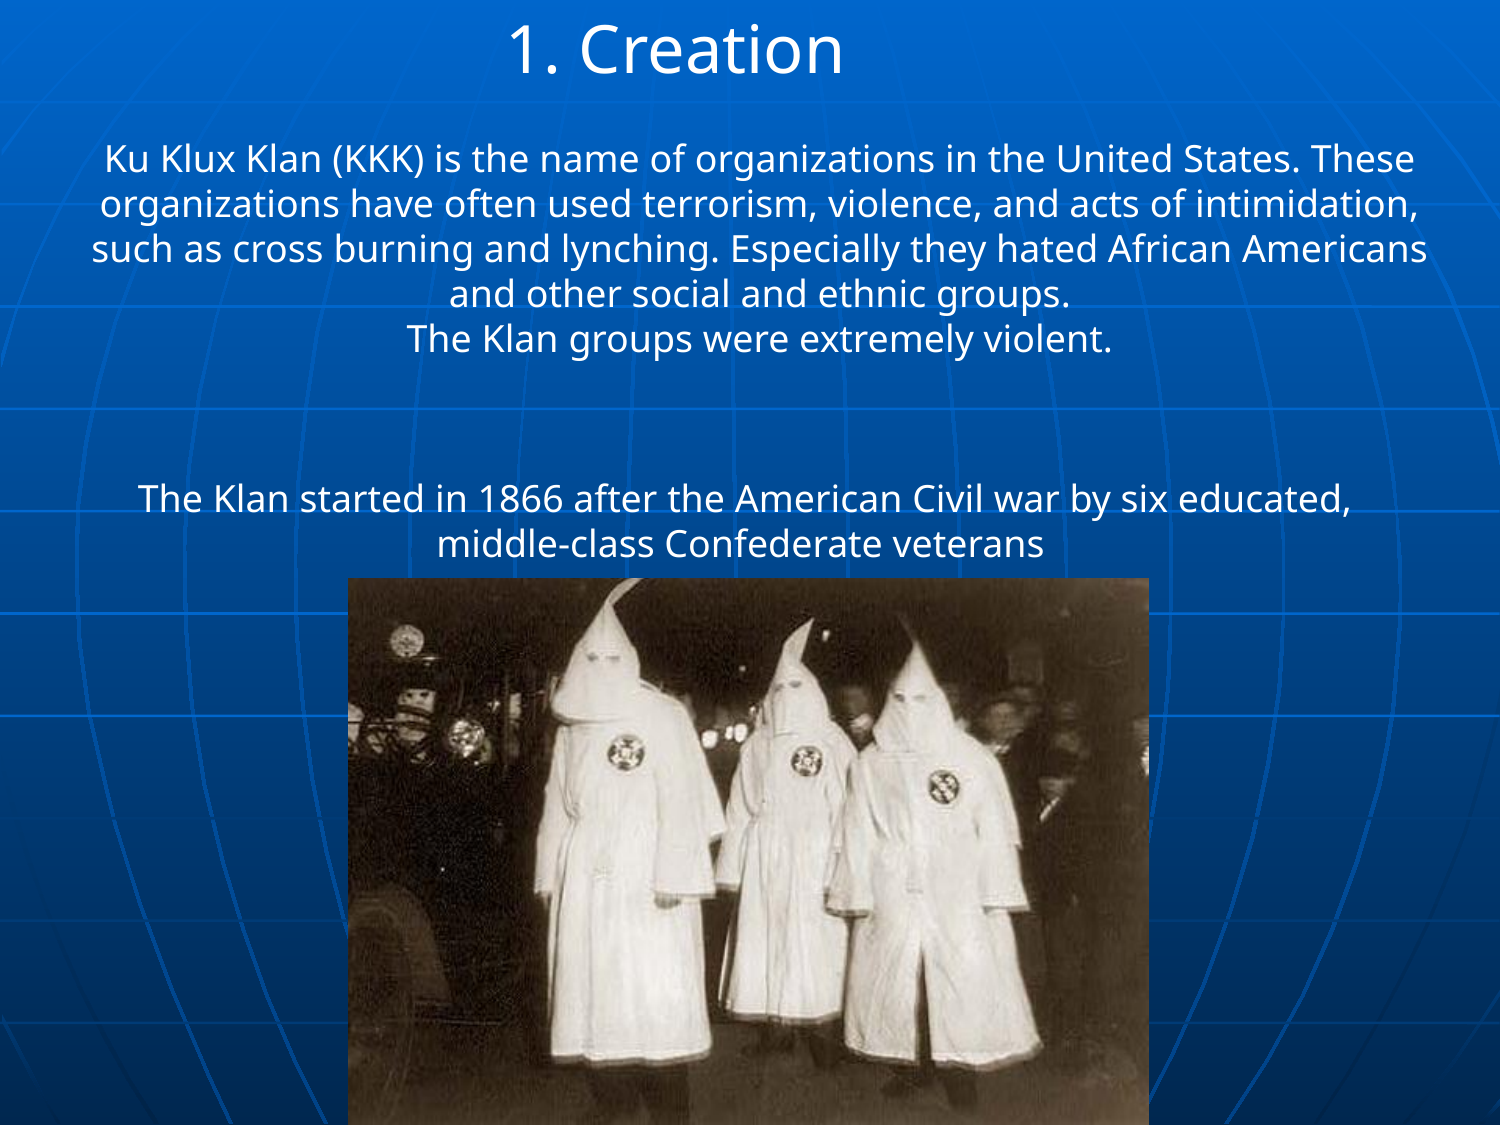

1. Creation
Ku Klux Klan (KKK) is the name of organizations in the United States. These organizations have often used terrorism, violence, and acts of intimidation, such as cross burning and lynching. Especially they hated African Americans and other social and ethnic groups.
The Klan groups were extremely violent.
The Klan started in 1866 after the American Civil war by six educated, middle-class Confederate veterans